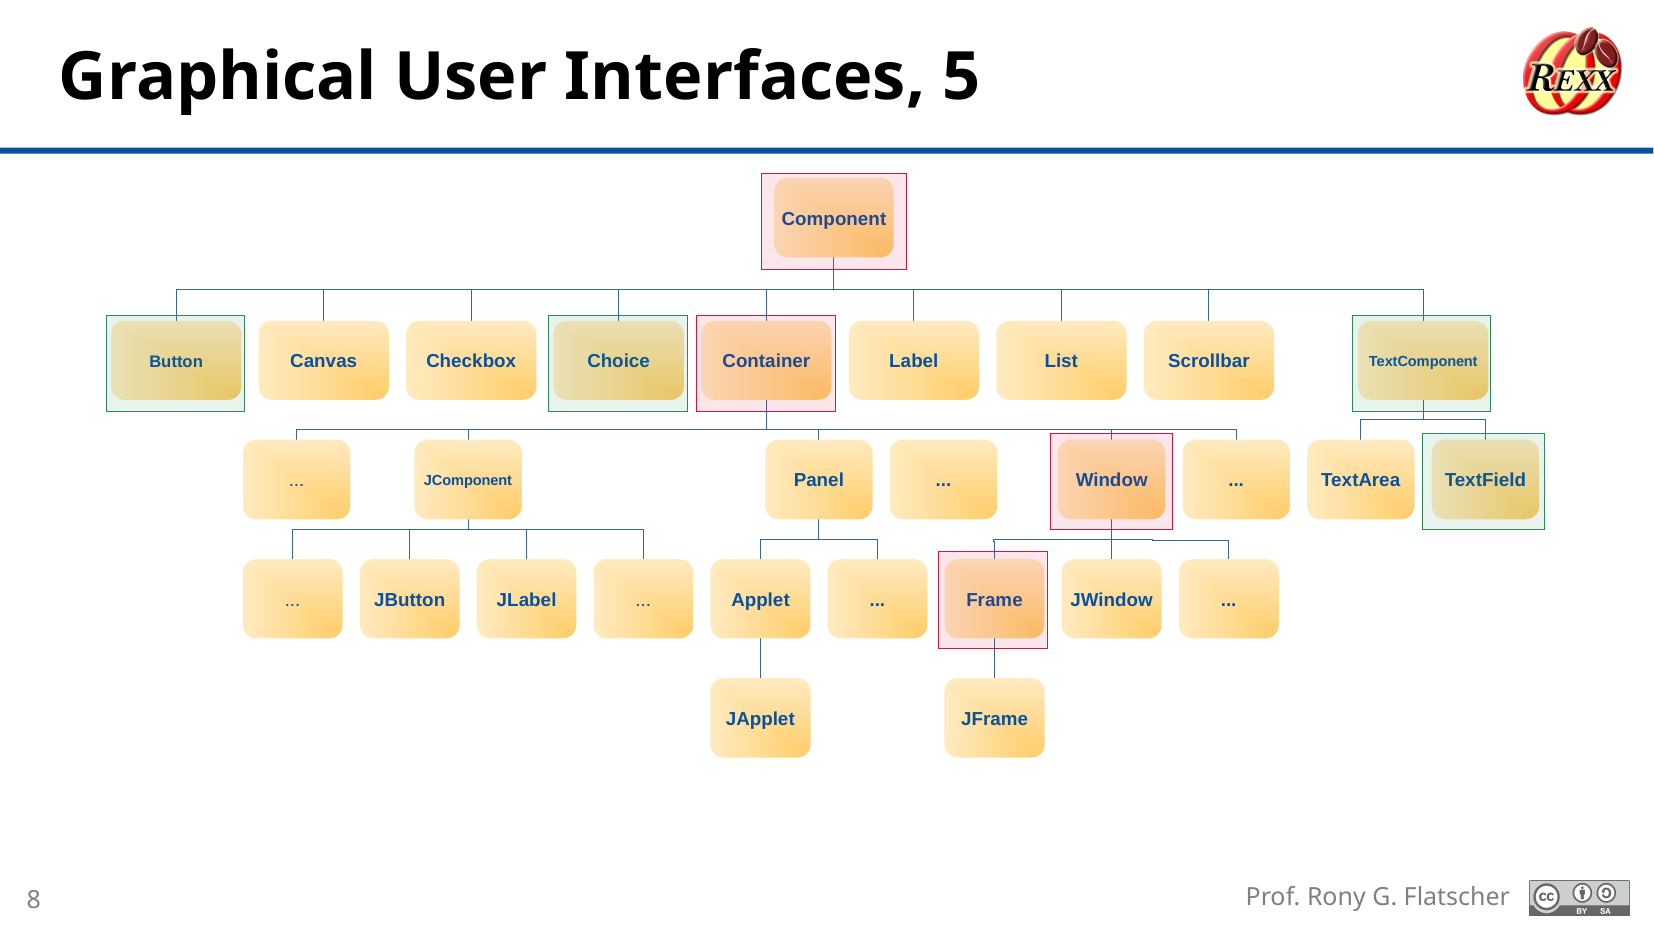

# Graphical User Interfaces, 5
Component
Button
Canvas
Checkbox
Choice
Container
Label
List
Scrollbar
TextComponent
...
JComponent
Panel
...
Window
...
TextArea
TextField
...
JButton
JLabel
...
Applet
...
Frame
JWindow
...
JApplet
JFrame